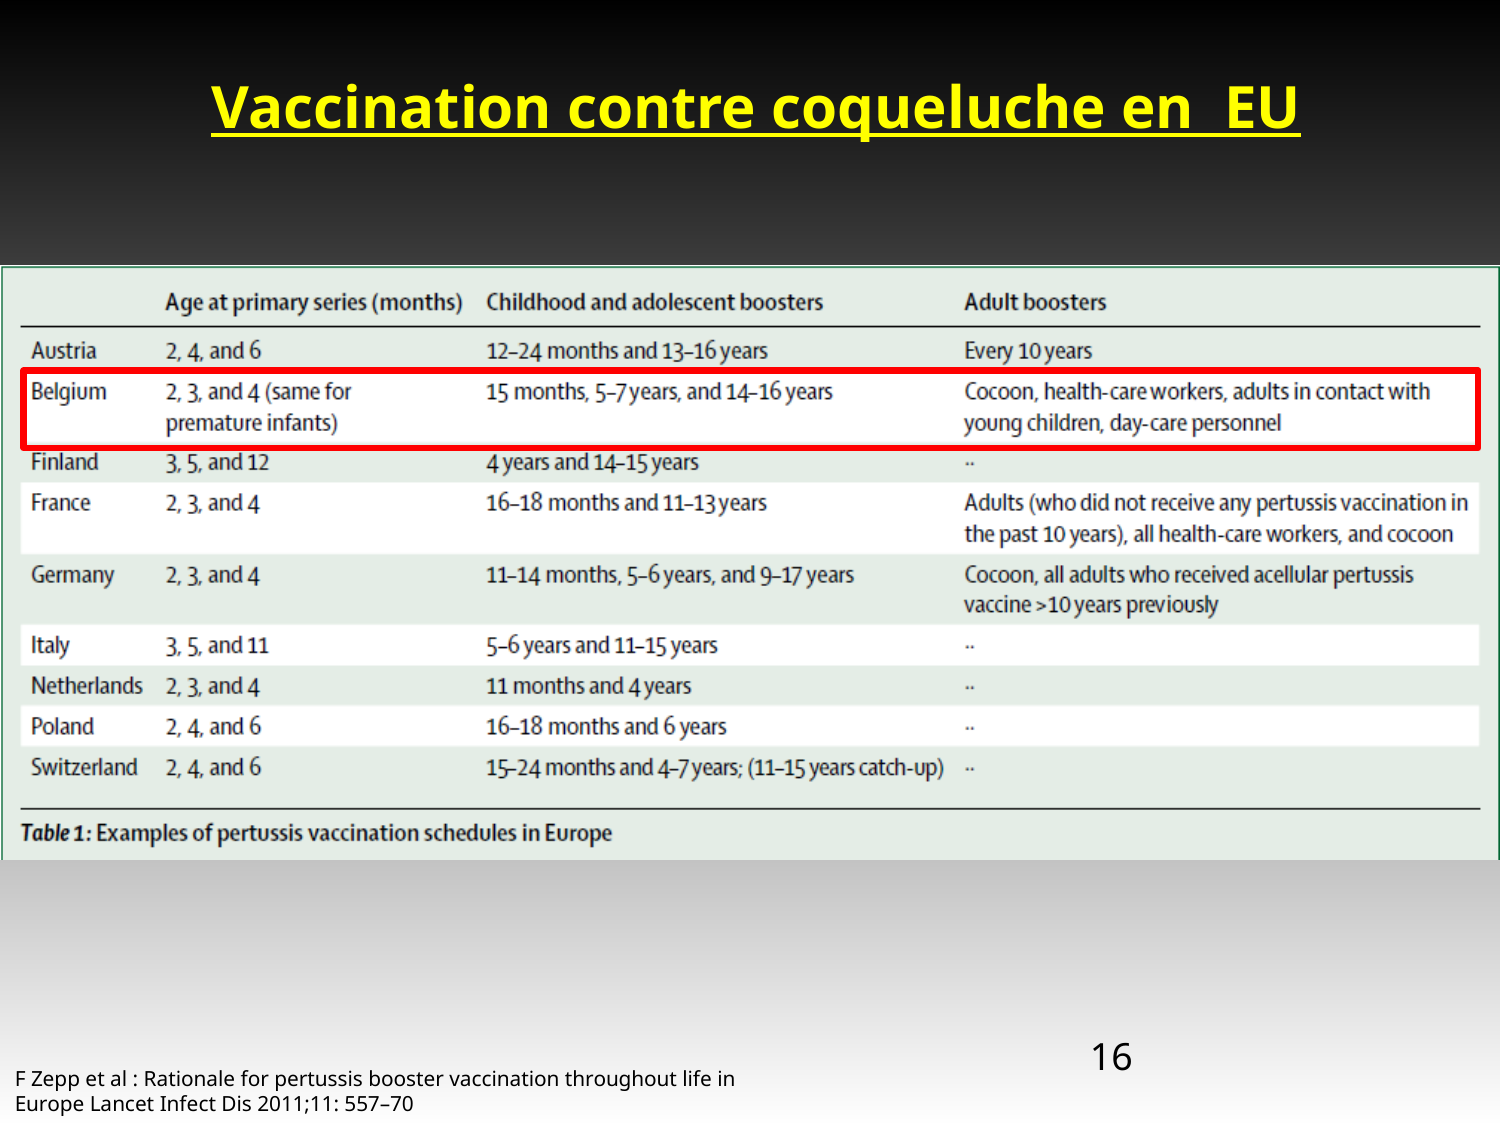

# Vaccination contre coqueluche en EU
F Zepp et al : Rationale for pertussis booster vaccination throughout life in Europe Lancet Infect Dis 2011;11: 557–70